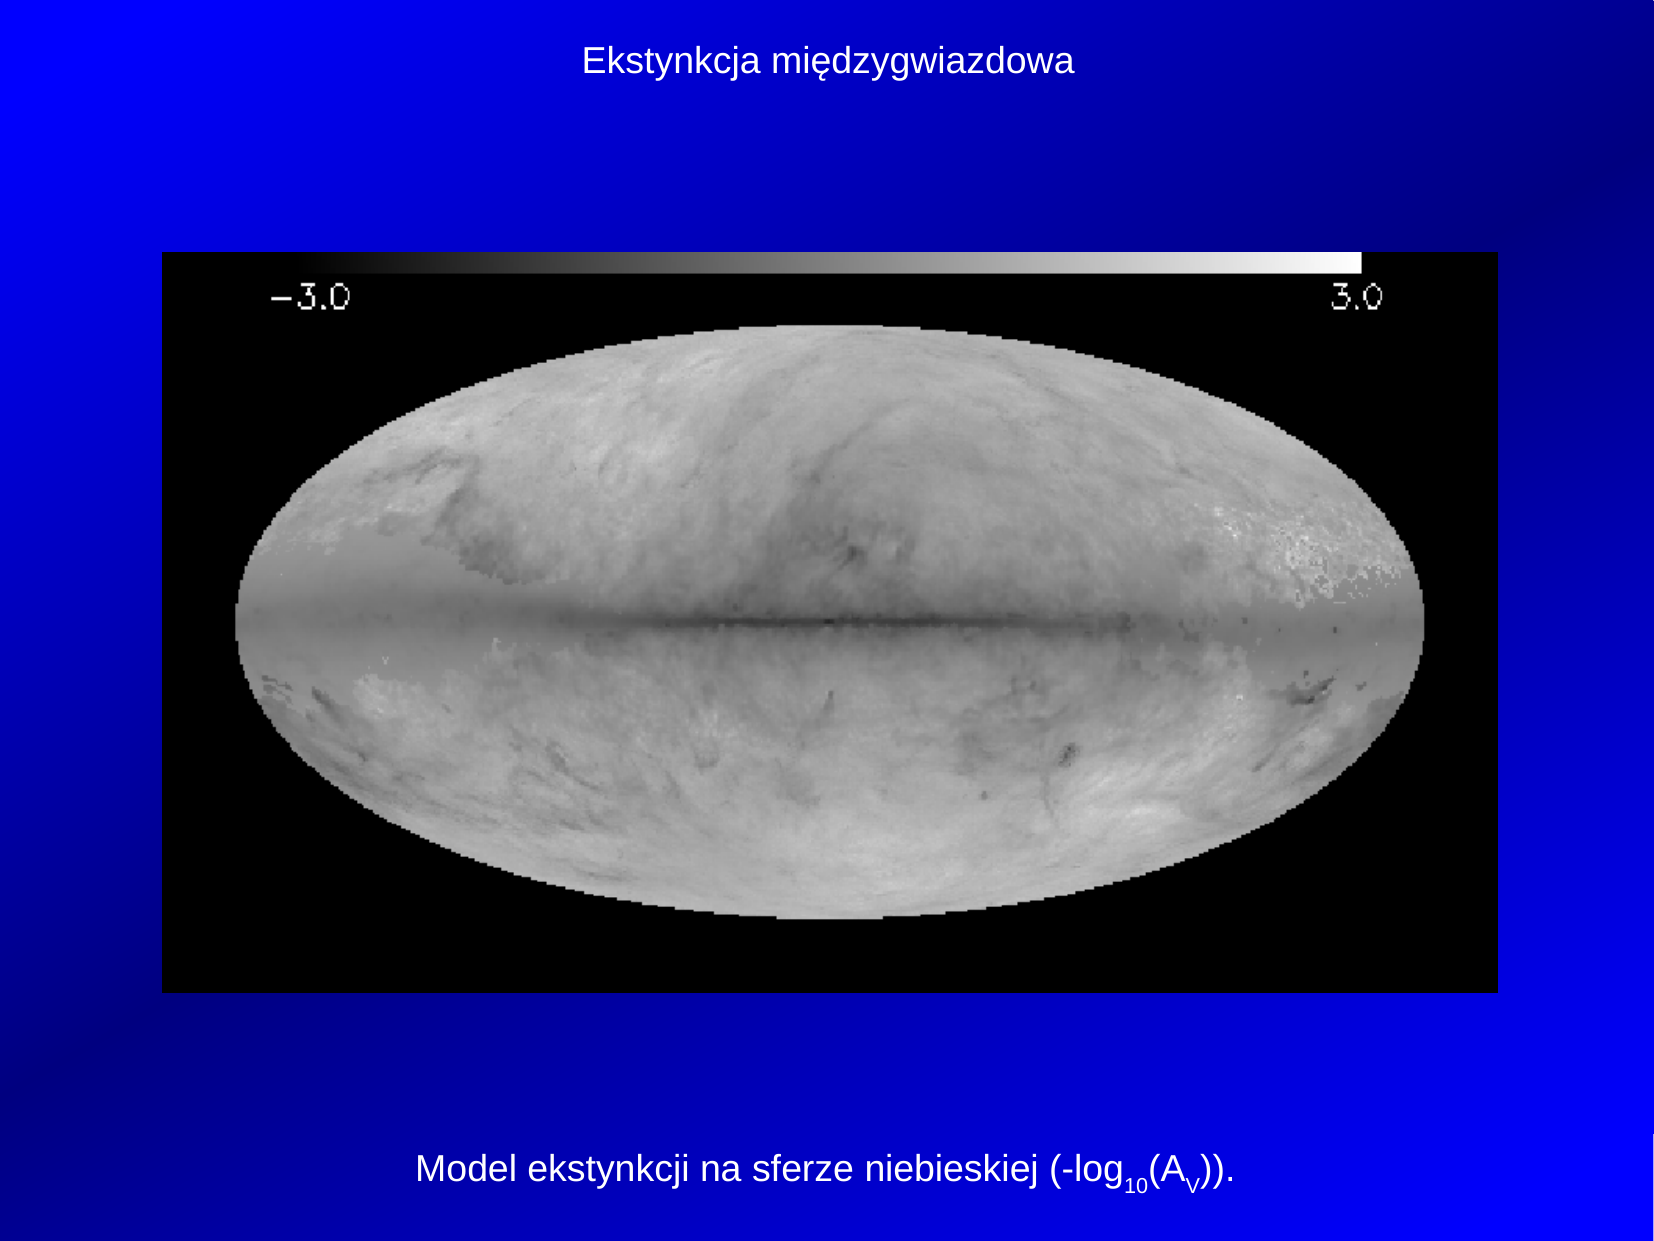

Ekstynkcja międzygwiazdowa
Model ekstynkcji na sferze niebieskiej (-log10(AV)).